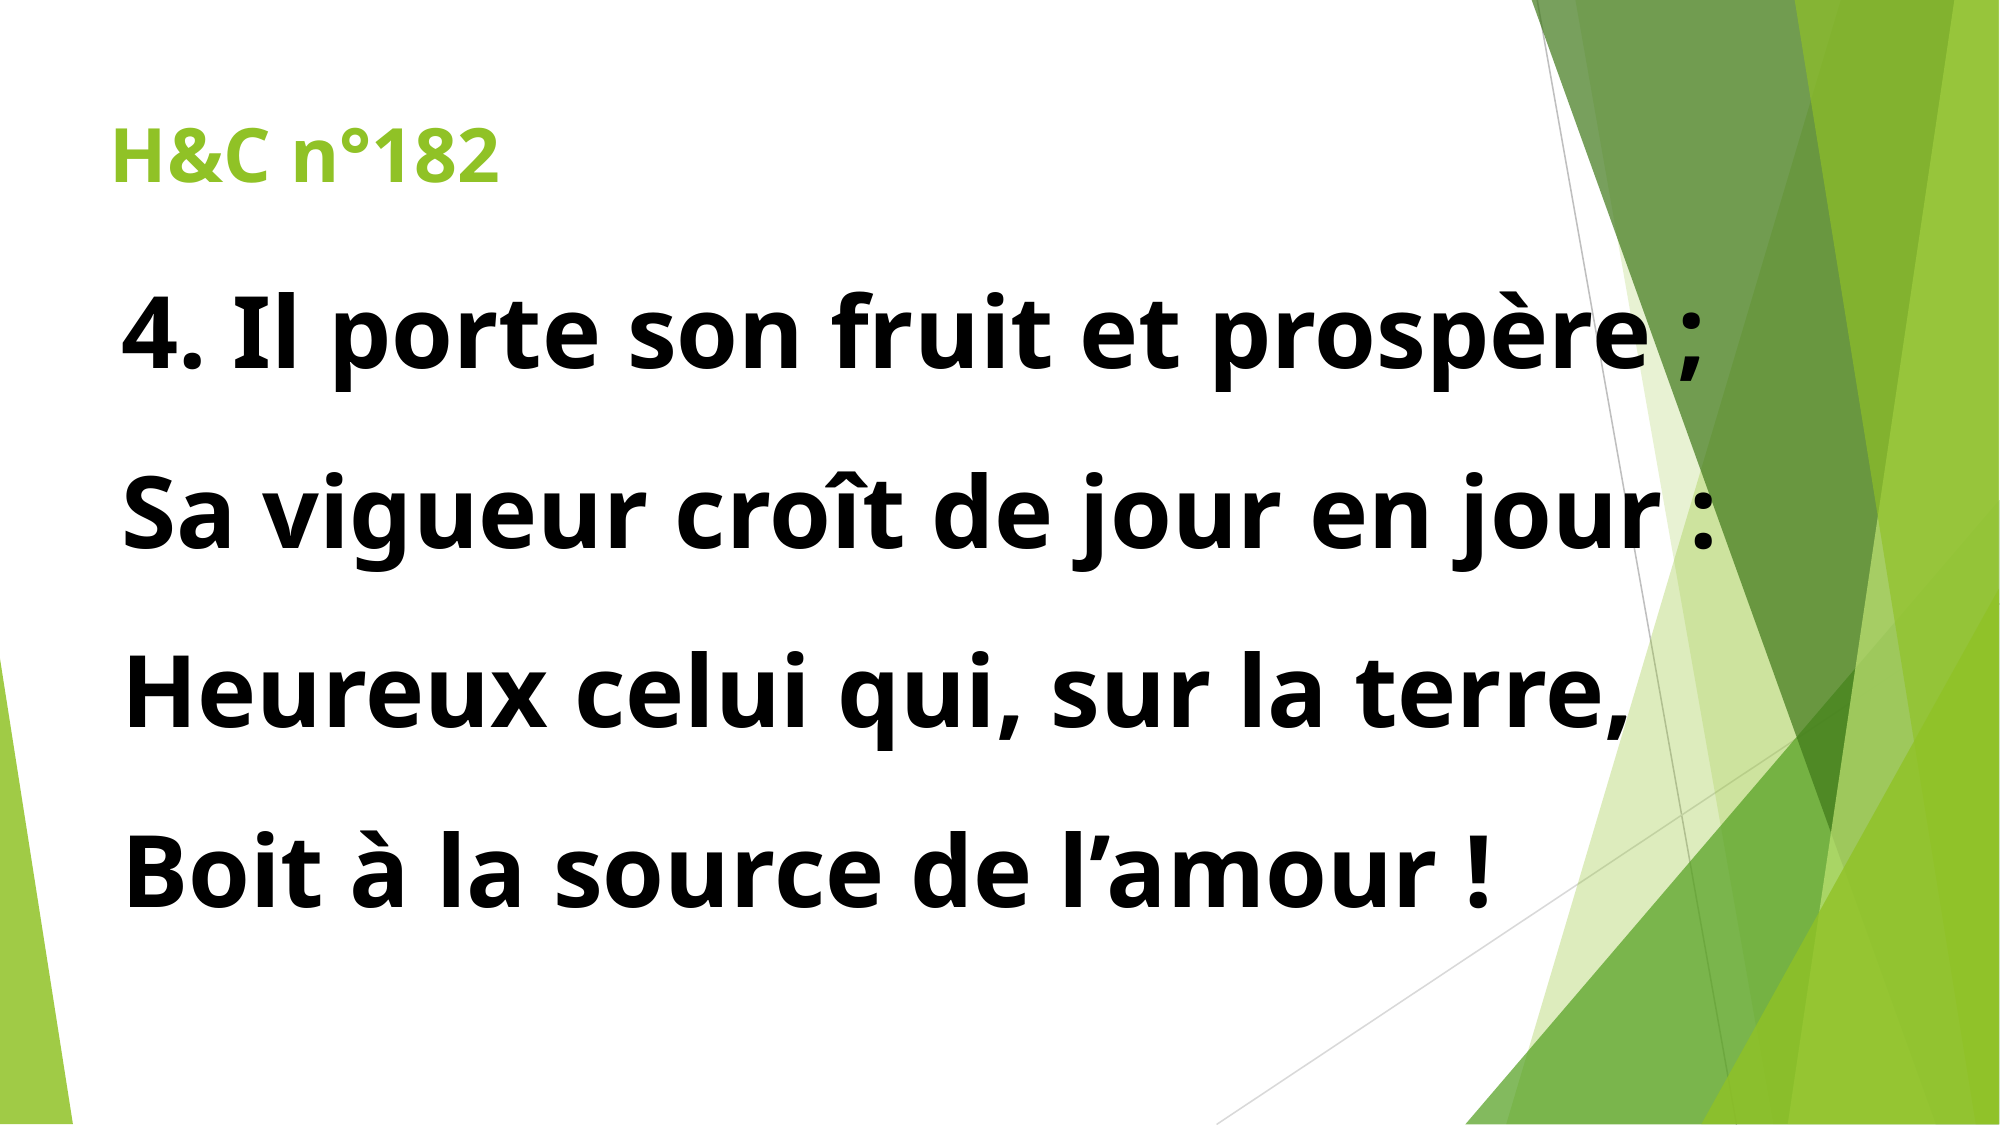

H&C n°182
4. Il porte son fruit et prospère ;
Sa vigueur croît de jour en jour :
Heureux celui qui, sur la terre,
Boit à la source de l’amour !